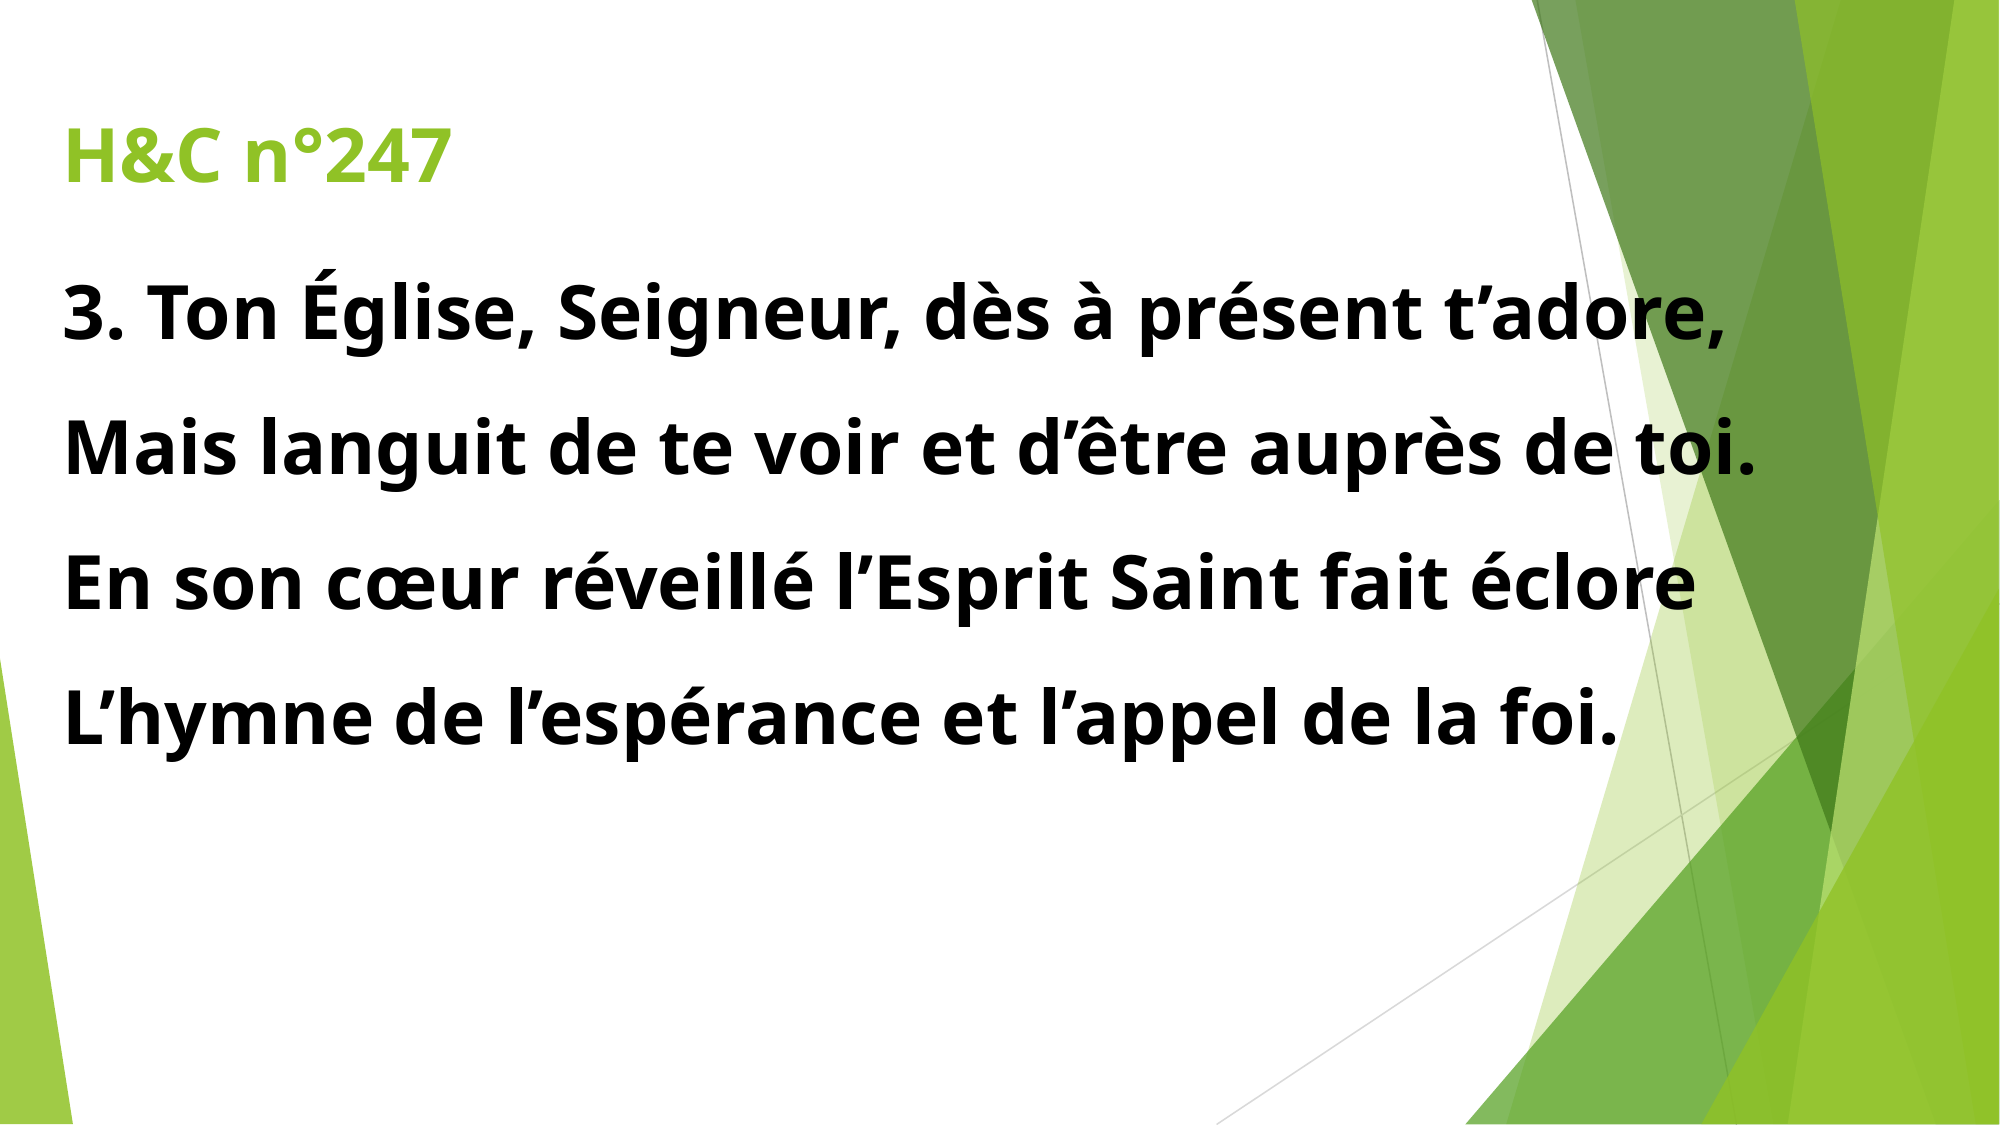

H&C n°247
3. Ton Église, Seigneur, dès à présent t’adore,
Mais languit de te voir et d’être auprès de toi.
En son cœur réveillé l’Esprit Saint fait éclore
L’hymne de l’espérance et l’appel de la foi.